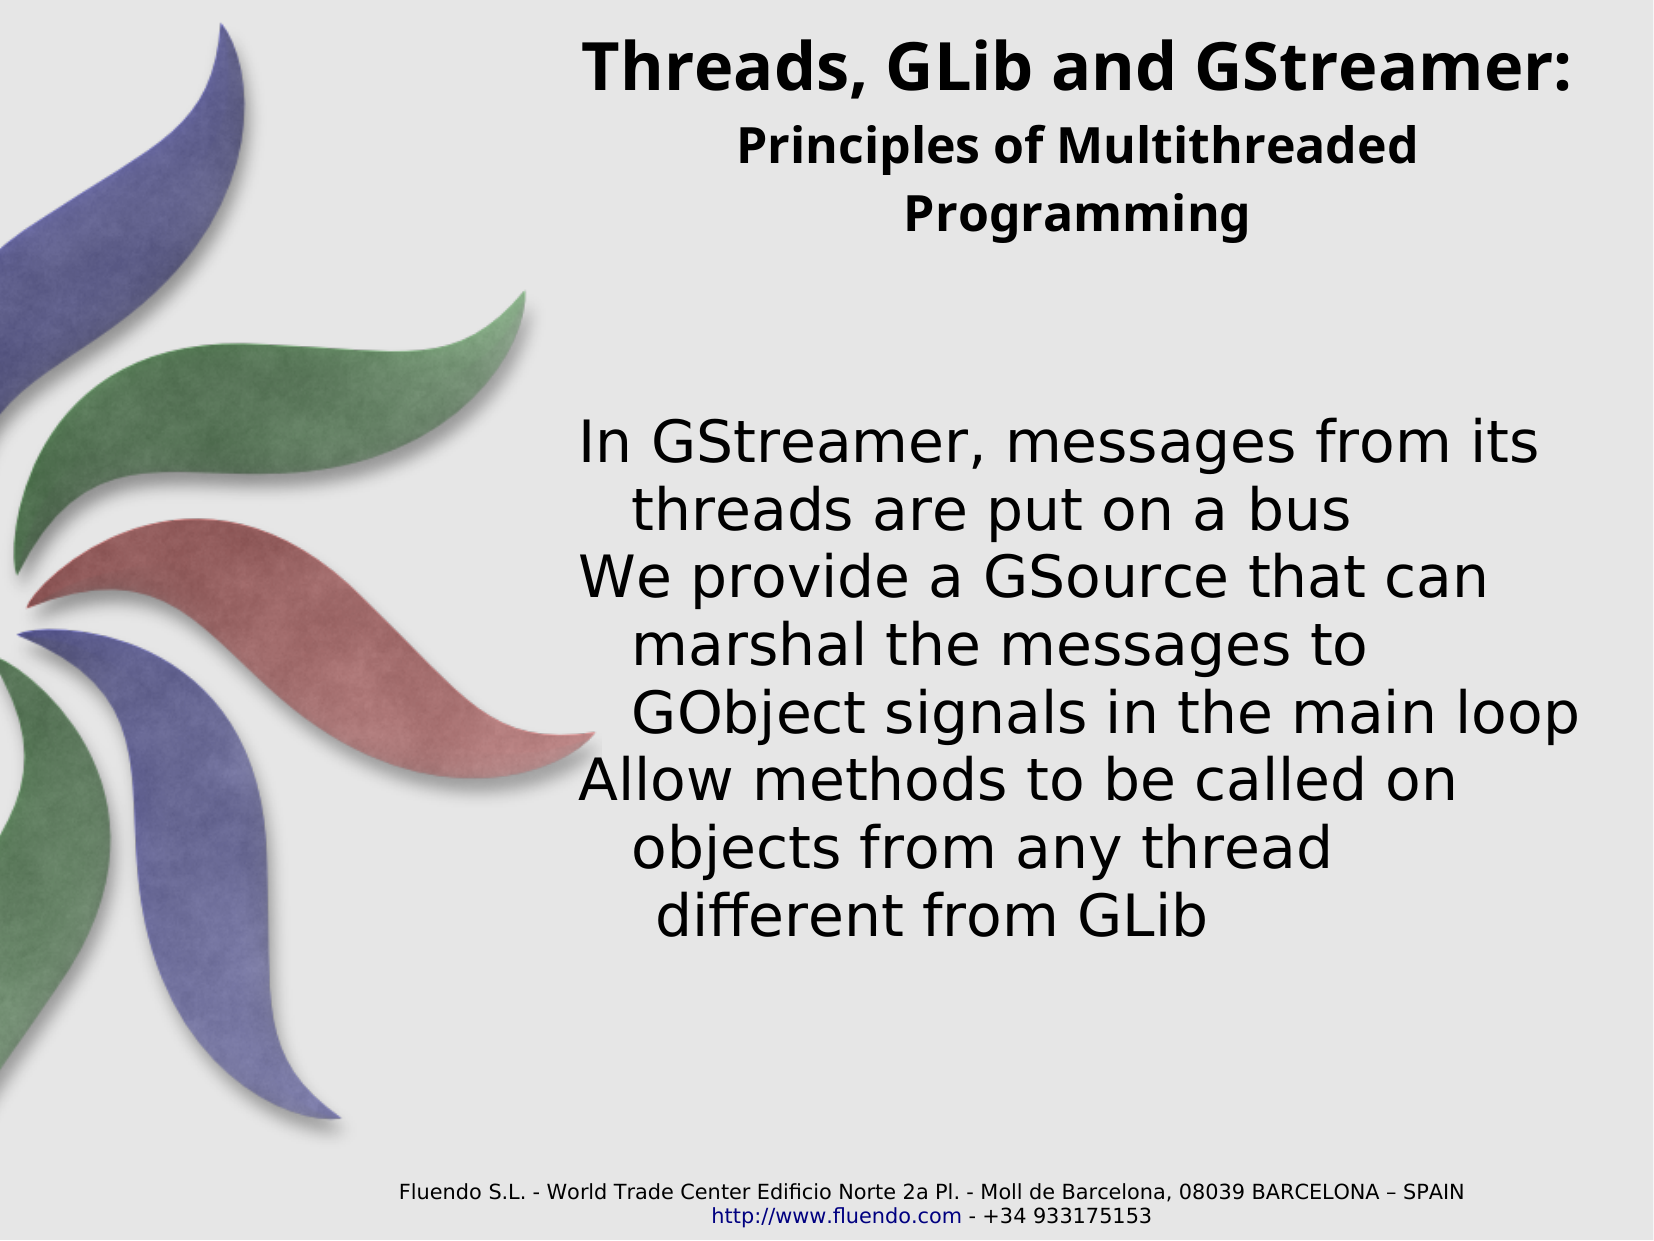

# Threads, GLib and GStreamer: Principles of Multithreaded Programming
In GStreamer, messages from its threads are put on a bus
We provide a GSource that can marshal the messages to GObject signals in the main loop
Allow methods to be called on objects from any thread
different from GLib